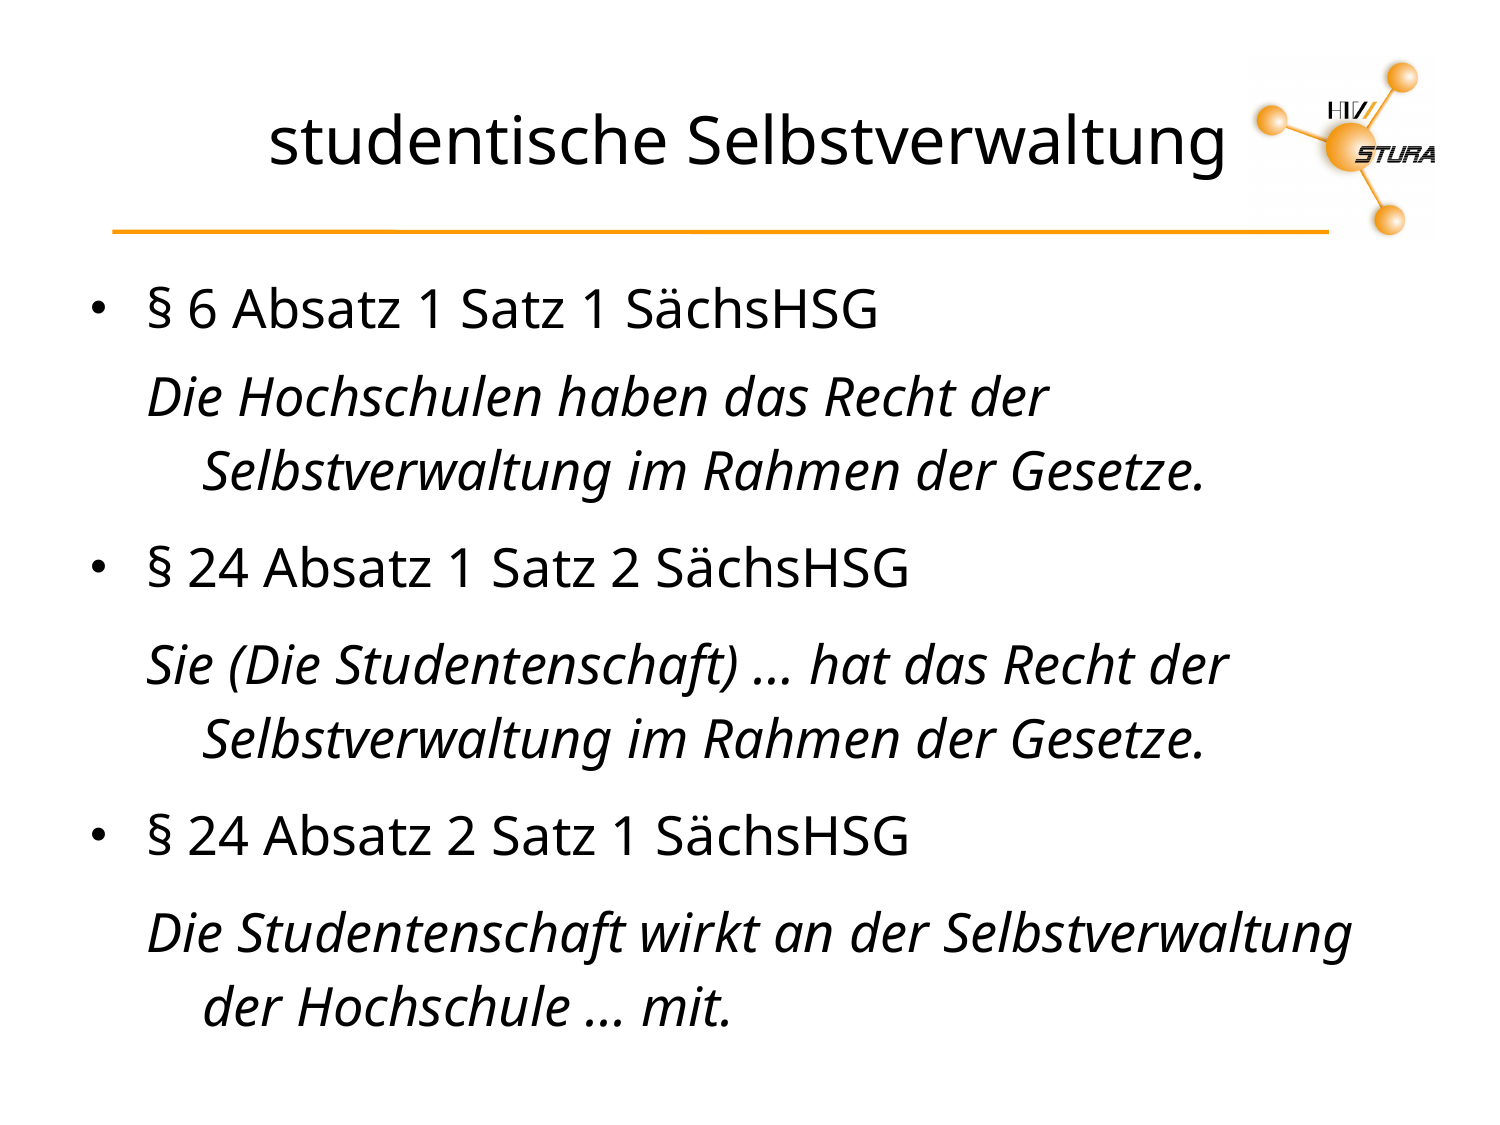

# studentische Selbstverwaltung
§ 6 Absatz 1 Satz 1 SächsHSG
Die Hochschulen haben das Recht der Selbstverwaltung im Rahmen der Gesetze.
§ 24 Absatz 1 Satz 2 SächsHSG
Sie (Die Studentenschaft) … hat das Recht der Selbstverwaltung im Rahmen der Gesetze.
§ 24 Absatz 2 Satz 1 SächsHSG
Die Studentenschaft wirkt an der Selbstverwaltung der Hochschule ... mit.